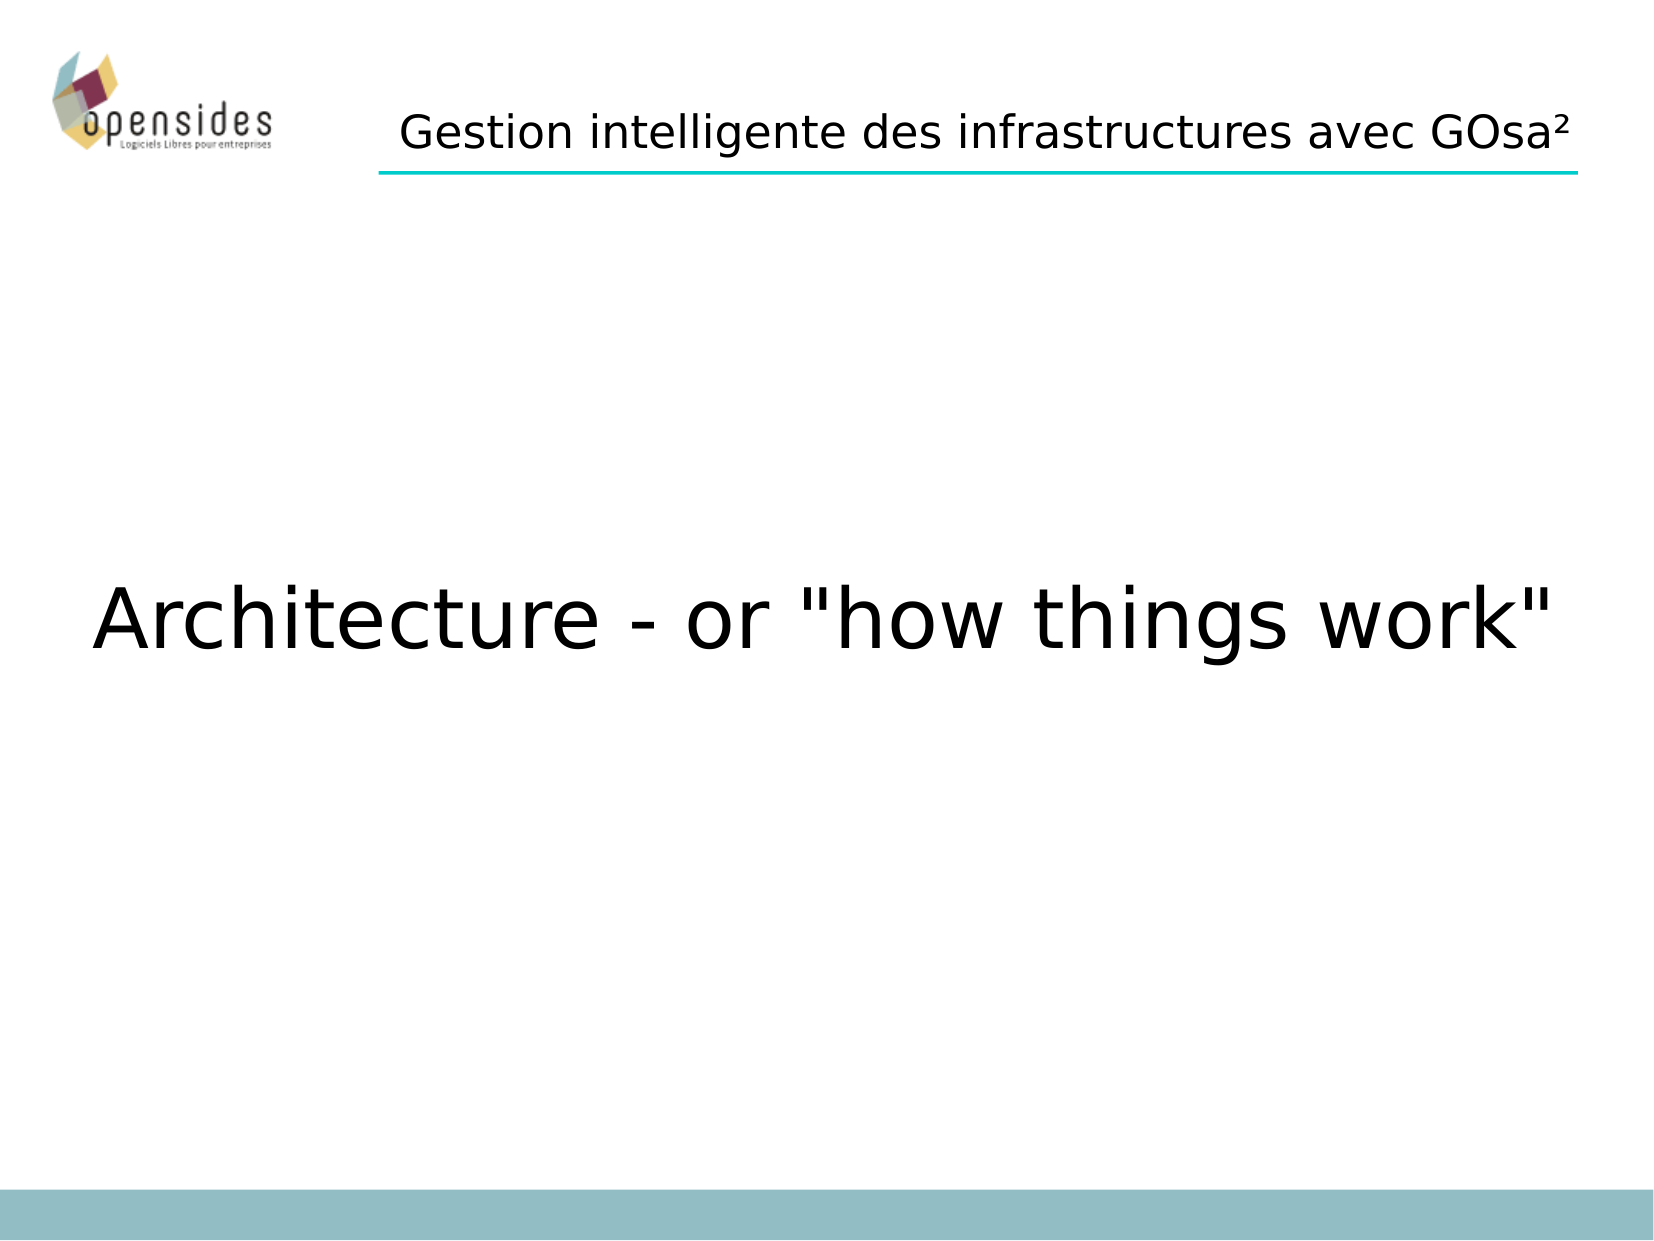

Gestion intelligente des infrastructures avec GOsa²
#
Architecture - or "how things work"